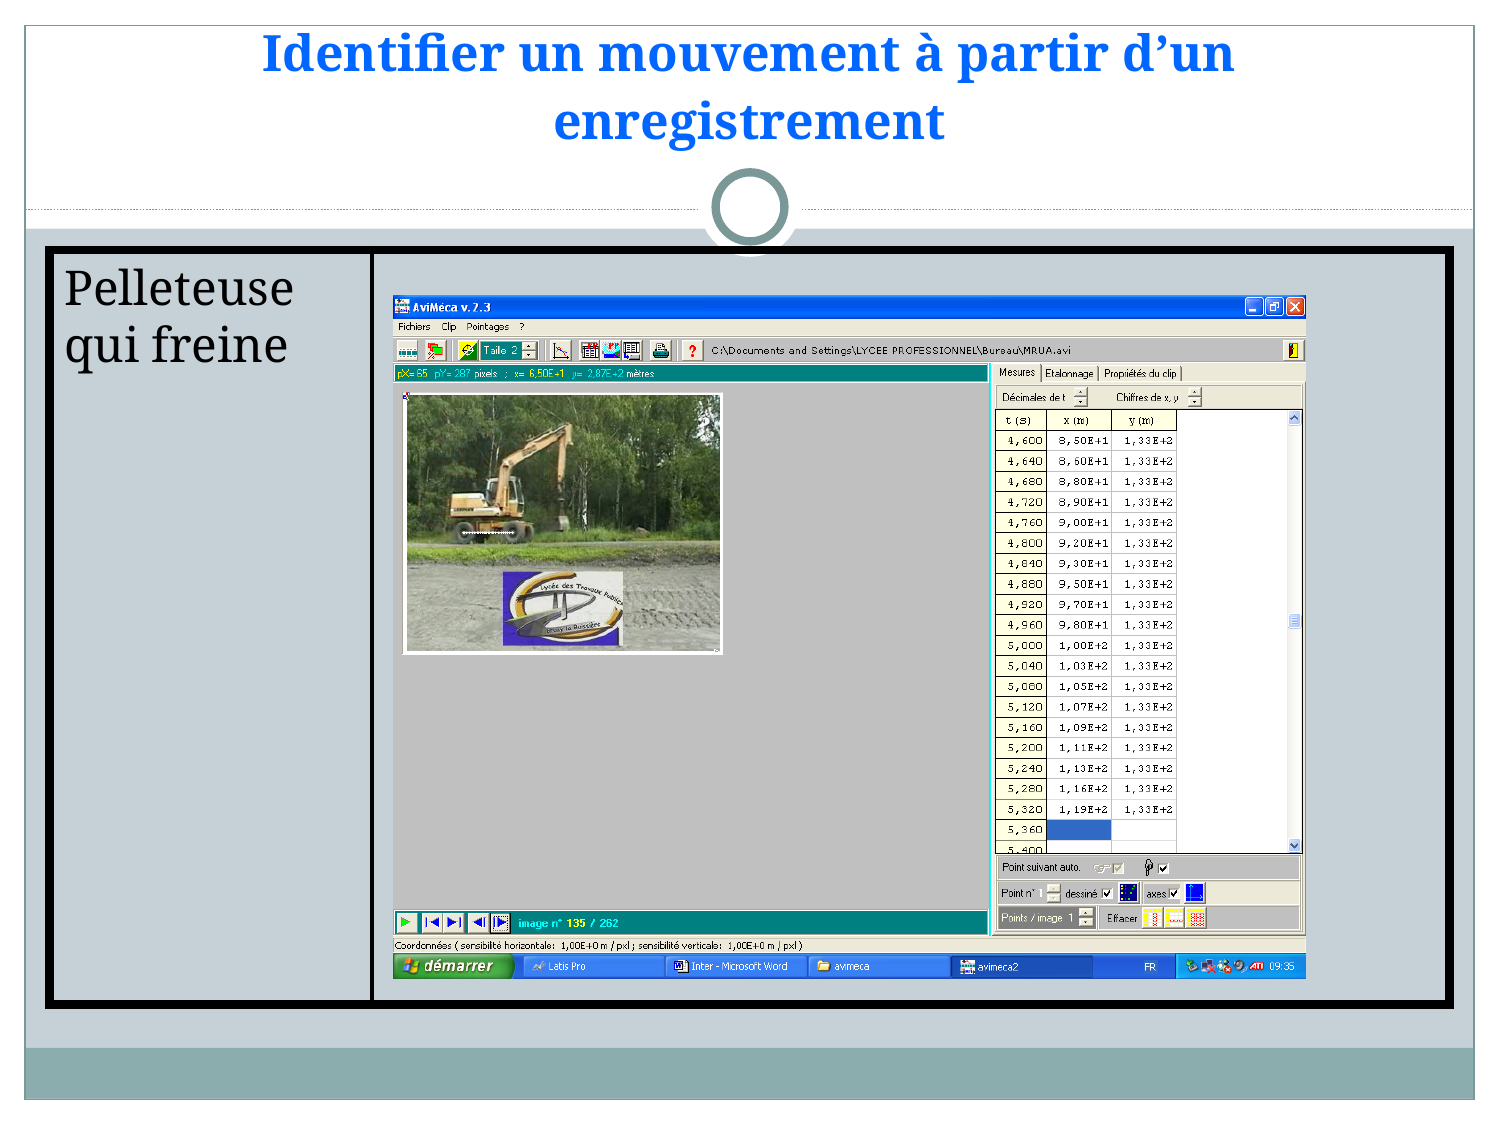

# Identifier un mouvement à partir d’un enregistrement
| Pelleteuse qui freine | |
| --- | --- |